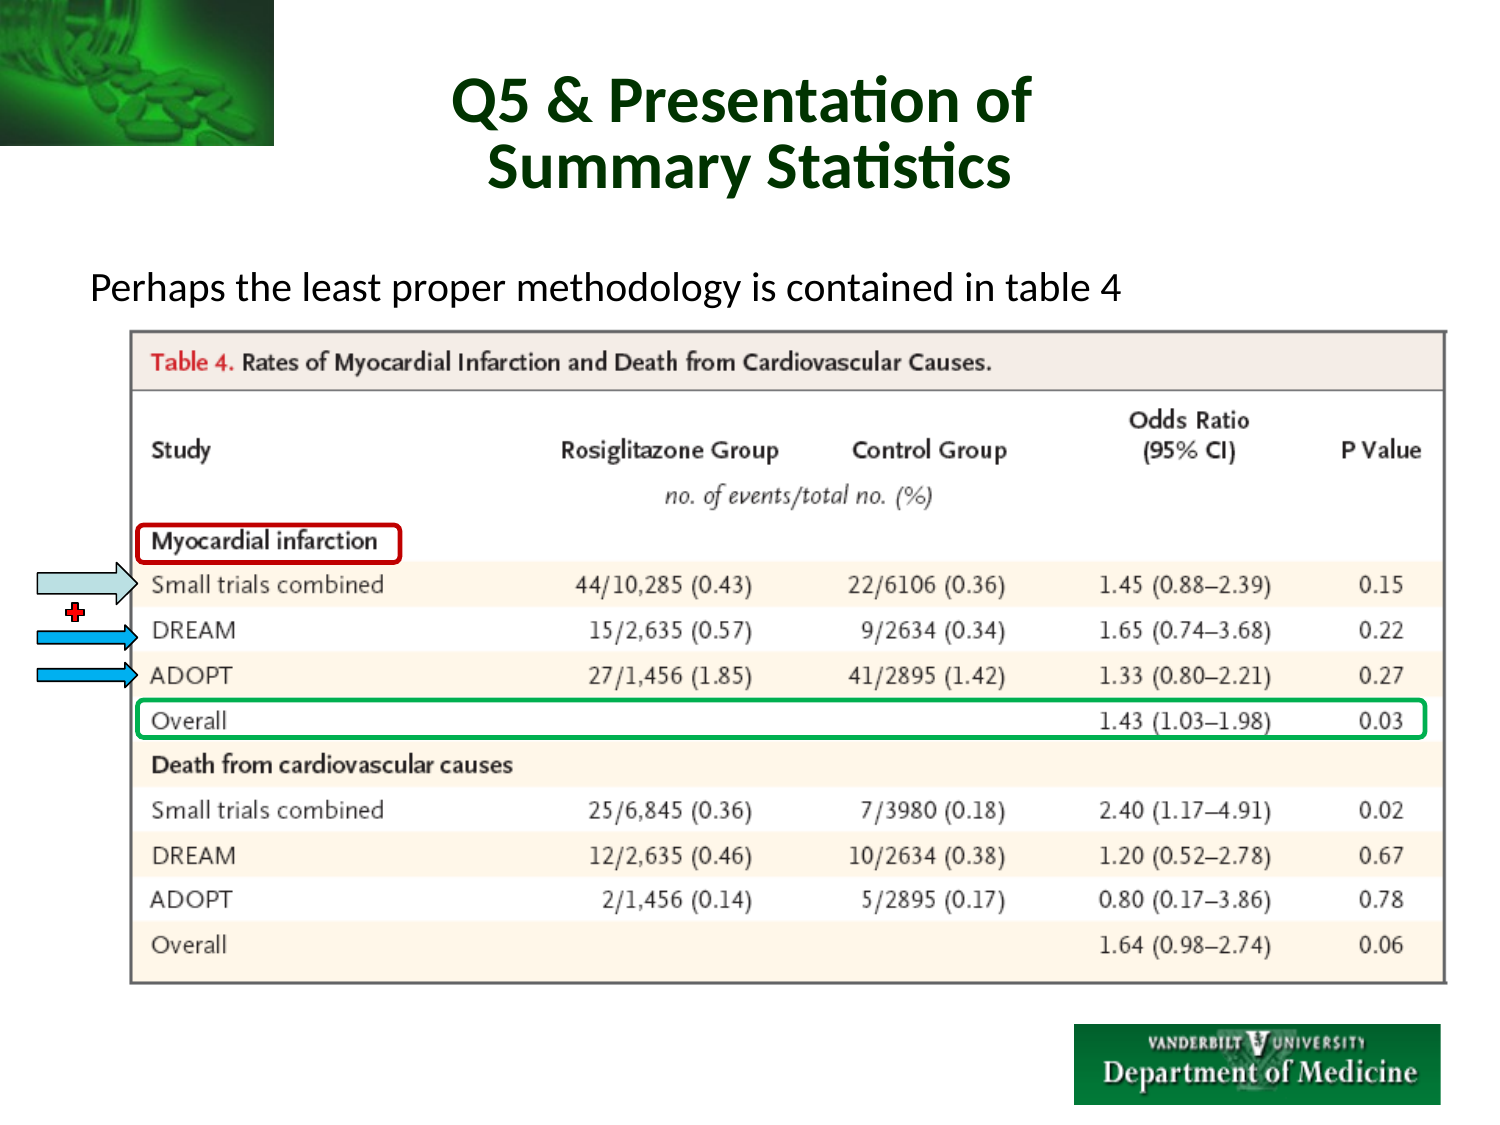

Q5 & Presentation of
Summary Statistics
# Perhaps the least proper methodology is contained in table 4